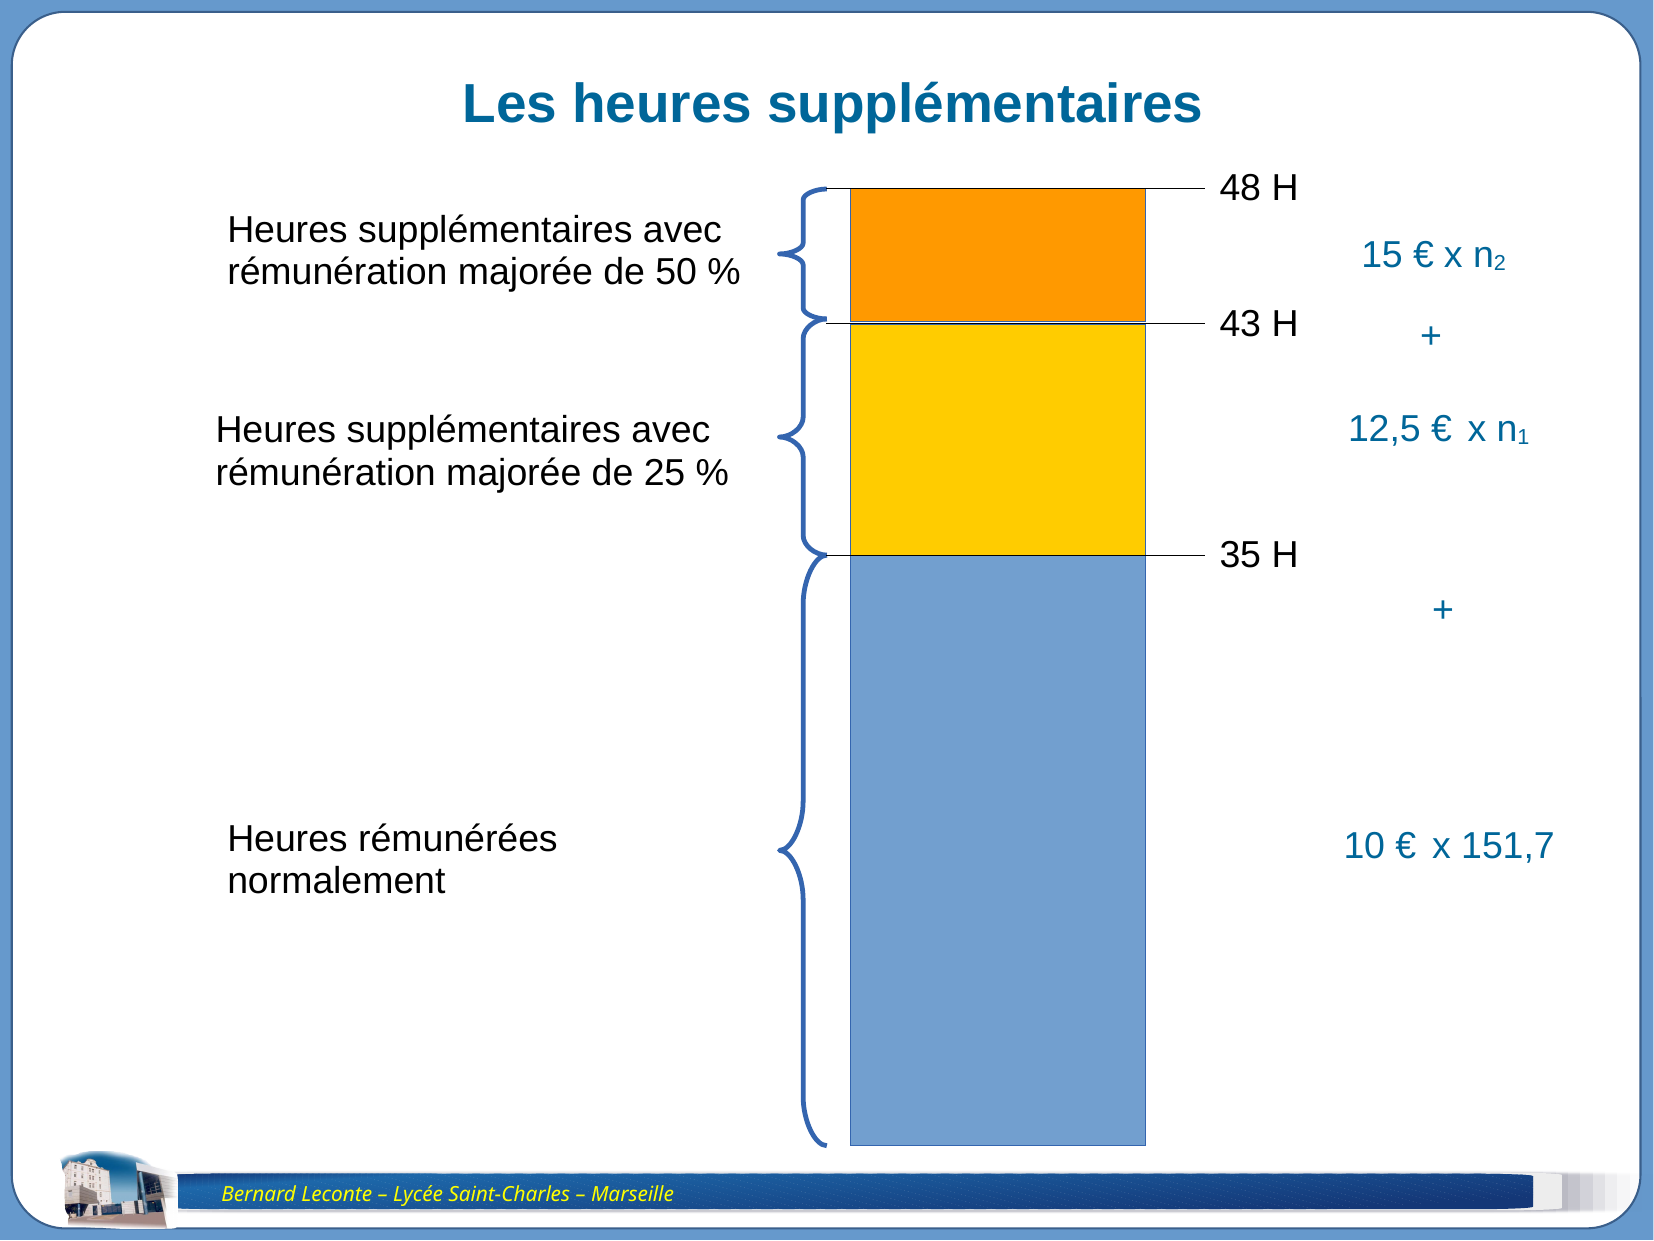

Les heures supplémentaires
48 H
Heures supplémentaires avec rémunération majorée de 50 %
15 €
x n2
43 H
+
12,5 €
x n1
Heures supplémentaires avec
rémunération majorée de 25 %
35 H
+
Heures rémunérées normalement
10 €
x 151,7
2